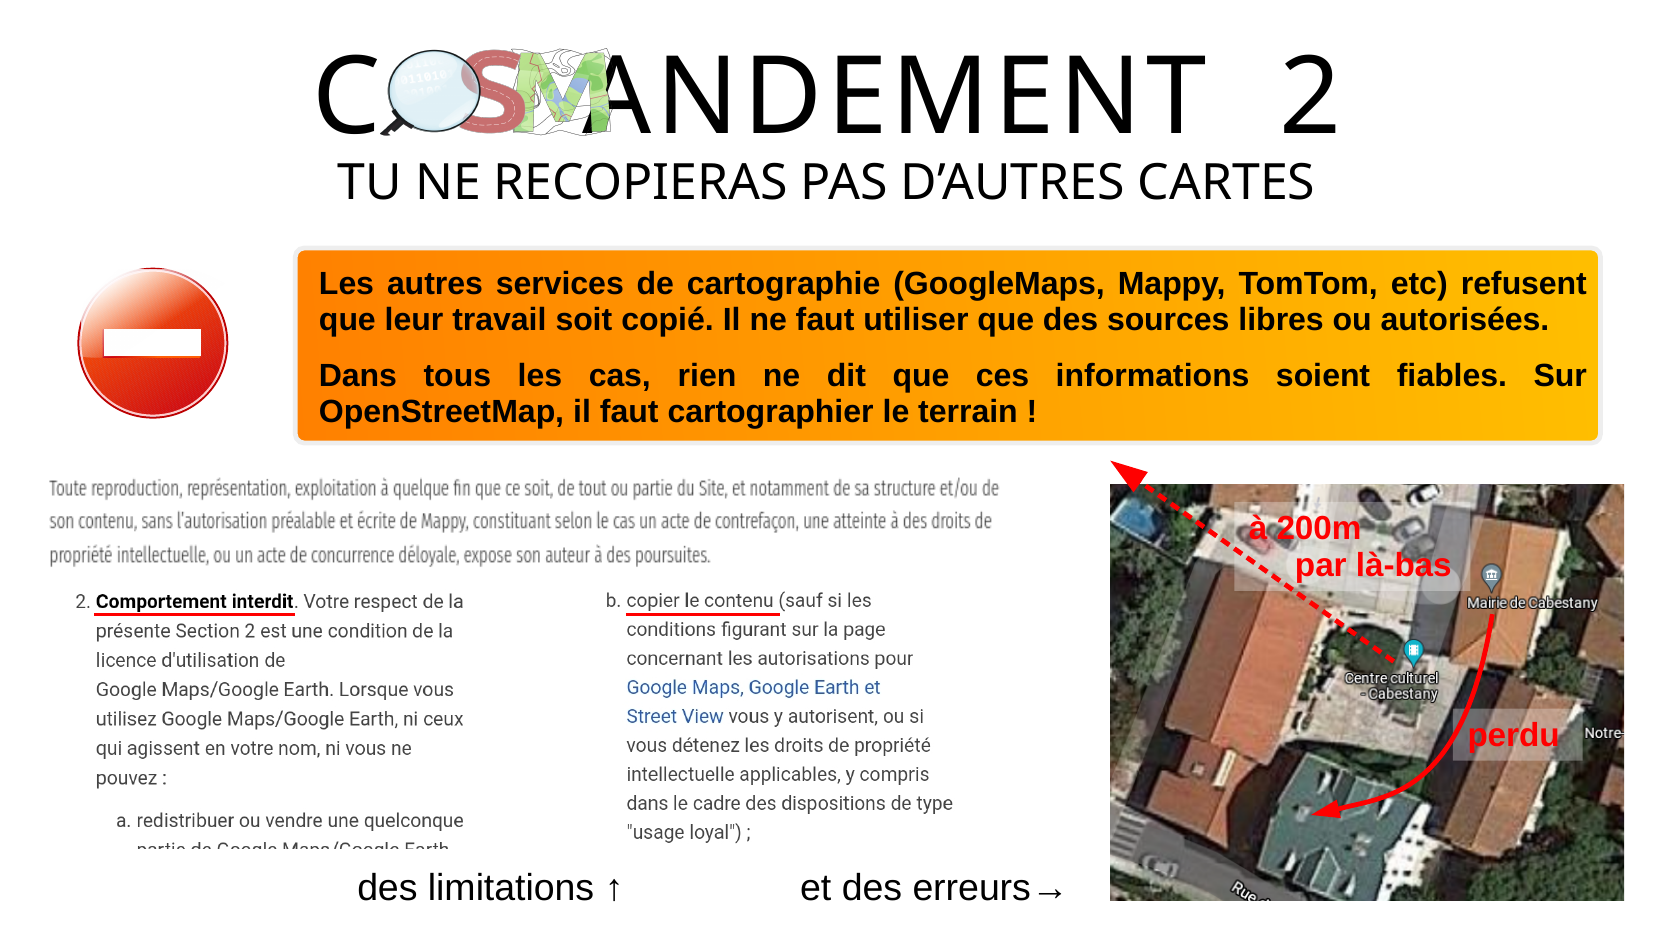

C ANDEMENT 2
Tu ne recopieras pas d’autres cartes
# Les autres services de cartographie (GoogleMaps, Mappy, TomTom, etc) refusent que leur travail soit copié. Il ne faut utiliser que des sources libres ou autorisées.
Dans tous les cas, rien ne dit que ces informations soient fiables. Sur OpenStreetMap, il faut cartographier le terrain !
à 200m par là-bas
perdu
des limitations ↑			et des erreurs→